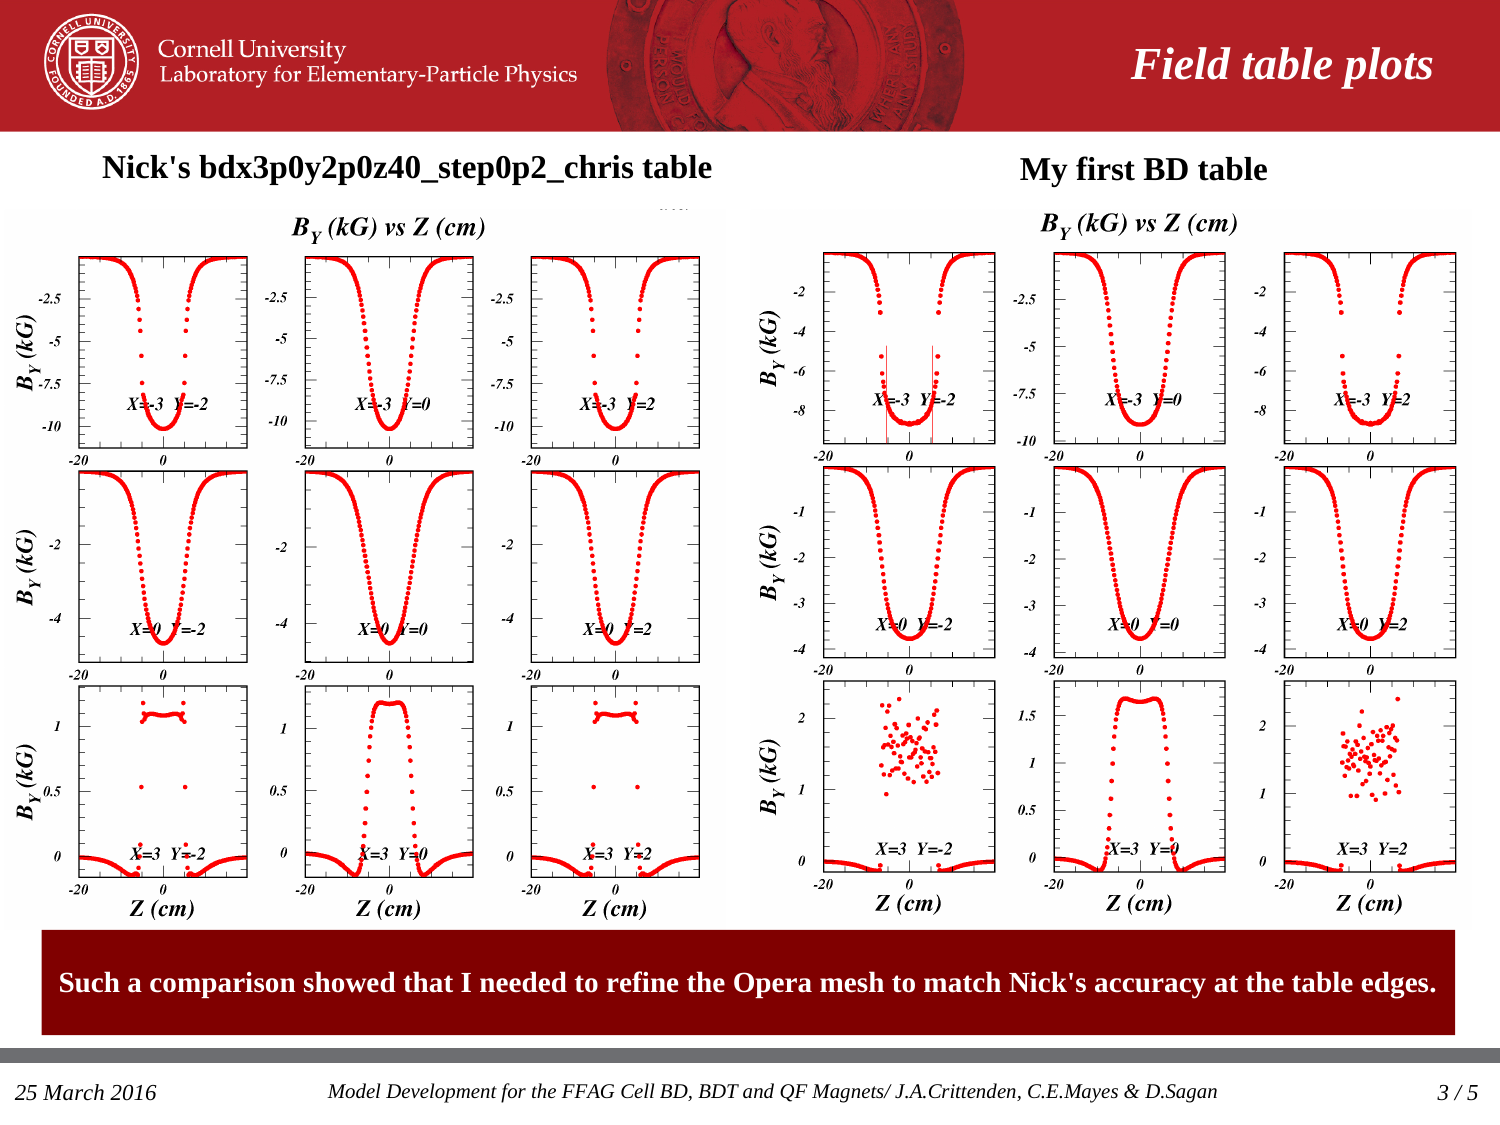

# Field table plots
Nick's bdx3p0y2p0z40_step0p2_chris table
My first BD table
Such a comparison showed that I needed to refine the Opera mesh to match Nick's accuracy at the table edges.